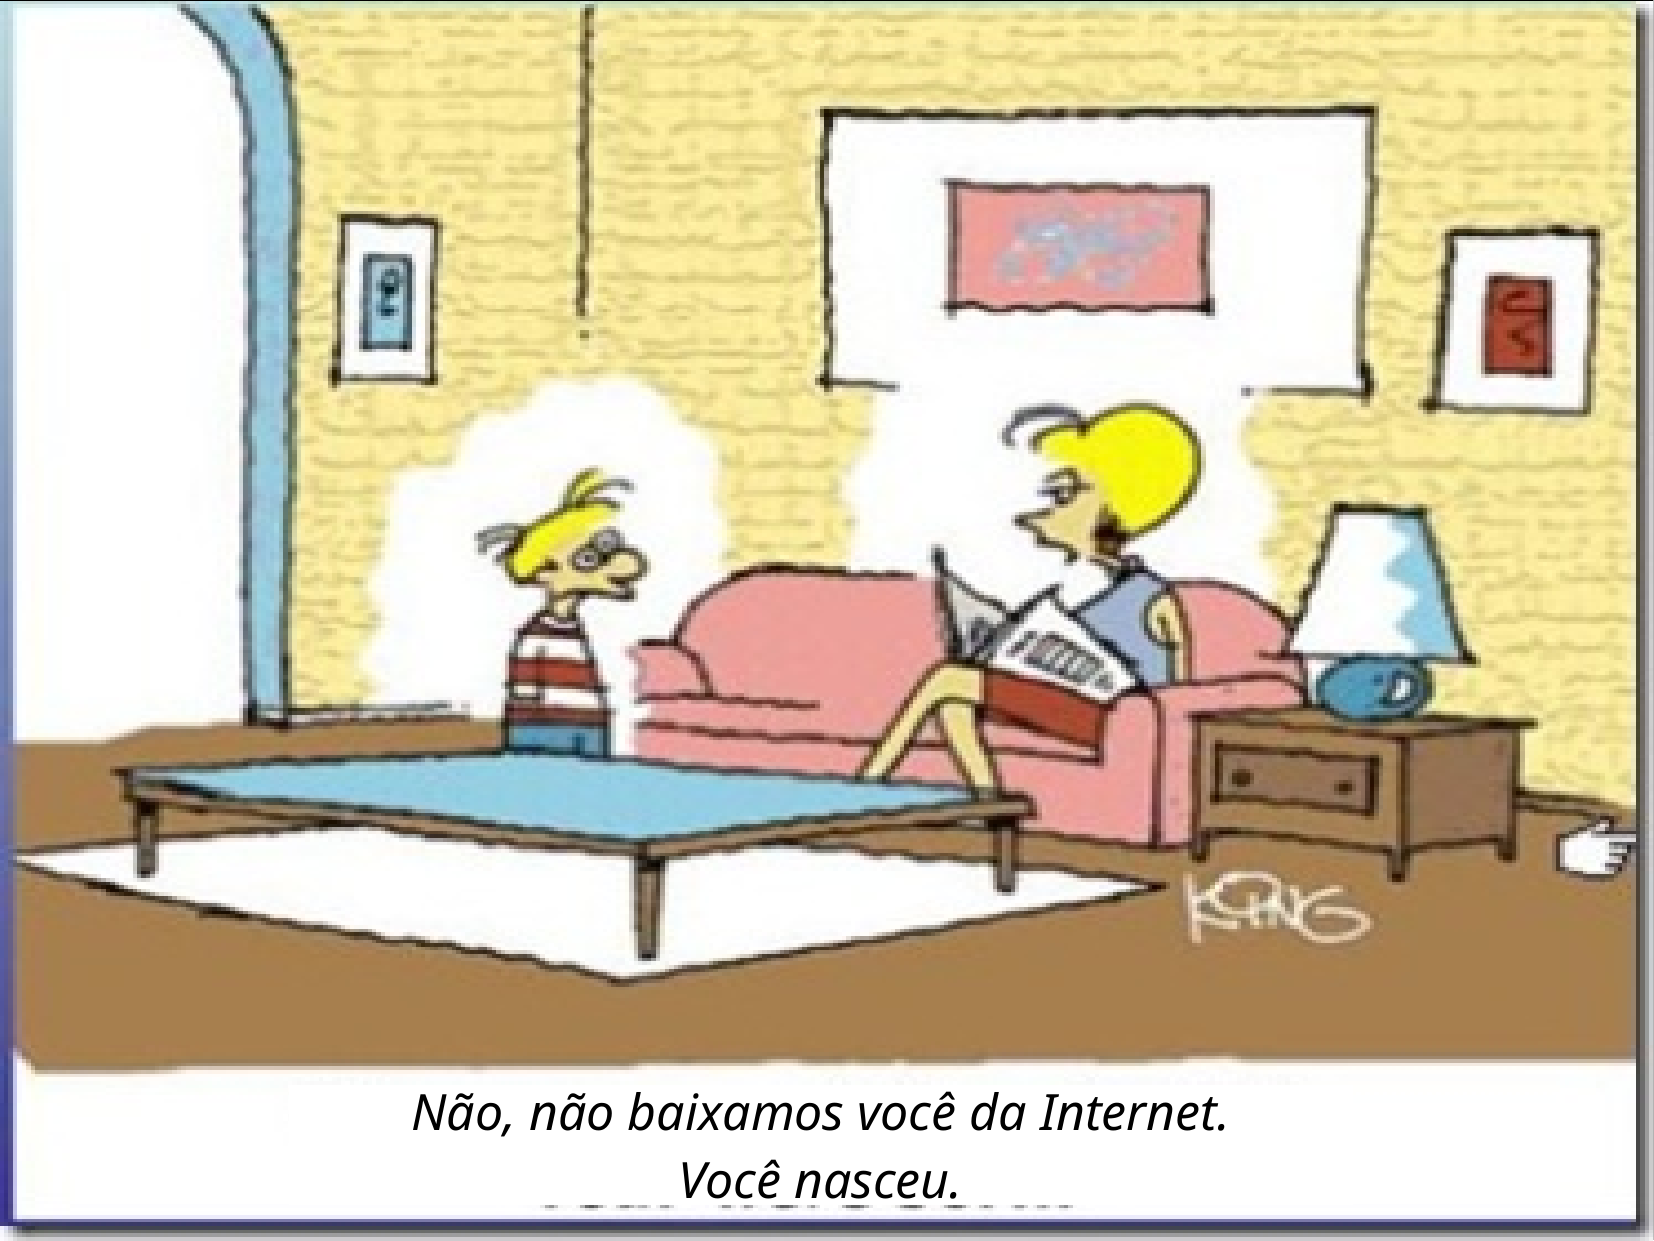

Não, não baixamos você da Internet.
Você nasceu.